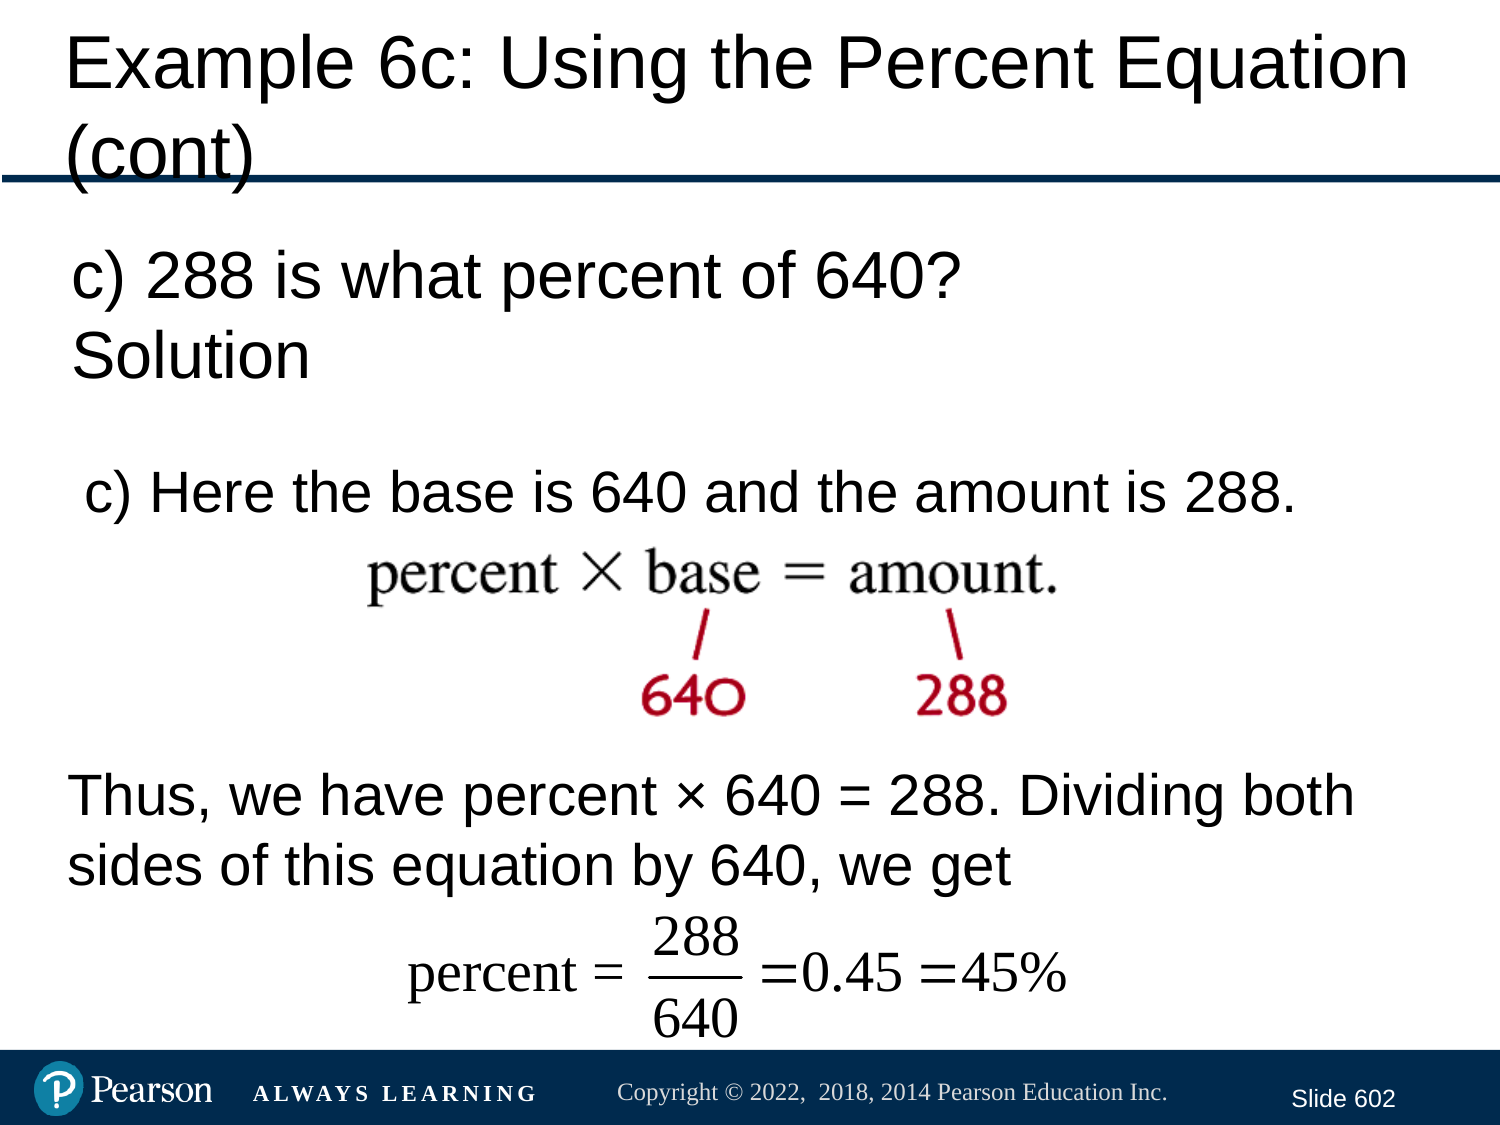

# Example 6c: Using the Percent Equation (cont)
c) 288 is what percent of 640?
Solution
c) Here the base is 640 and the amount is 288.
Thus, we have percent × 640 = 288. Dividing both sides of this equation by 640, we get